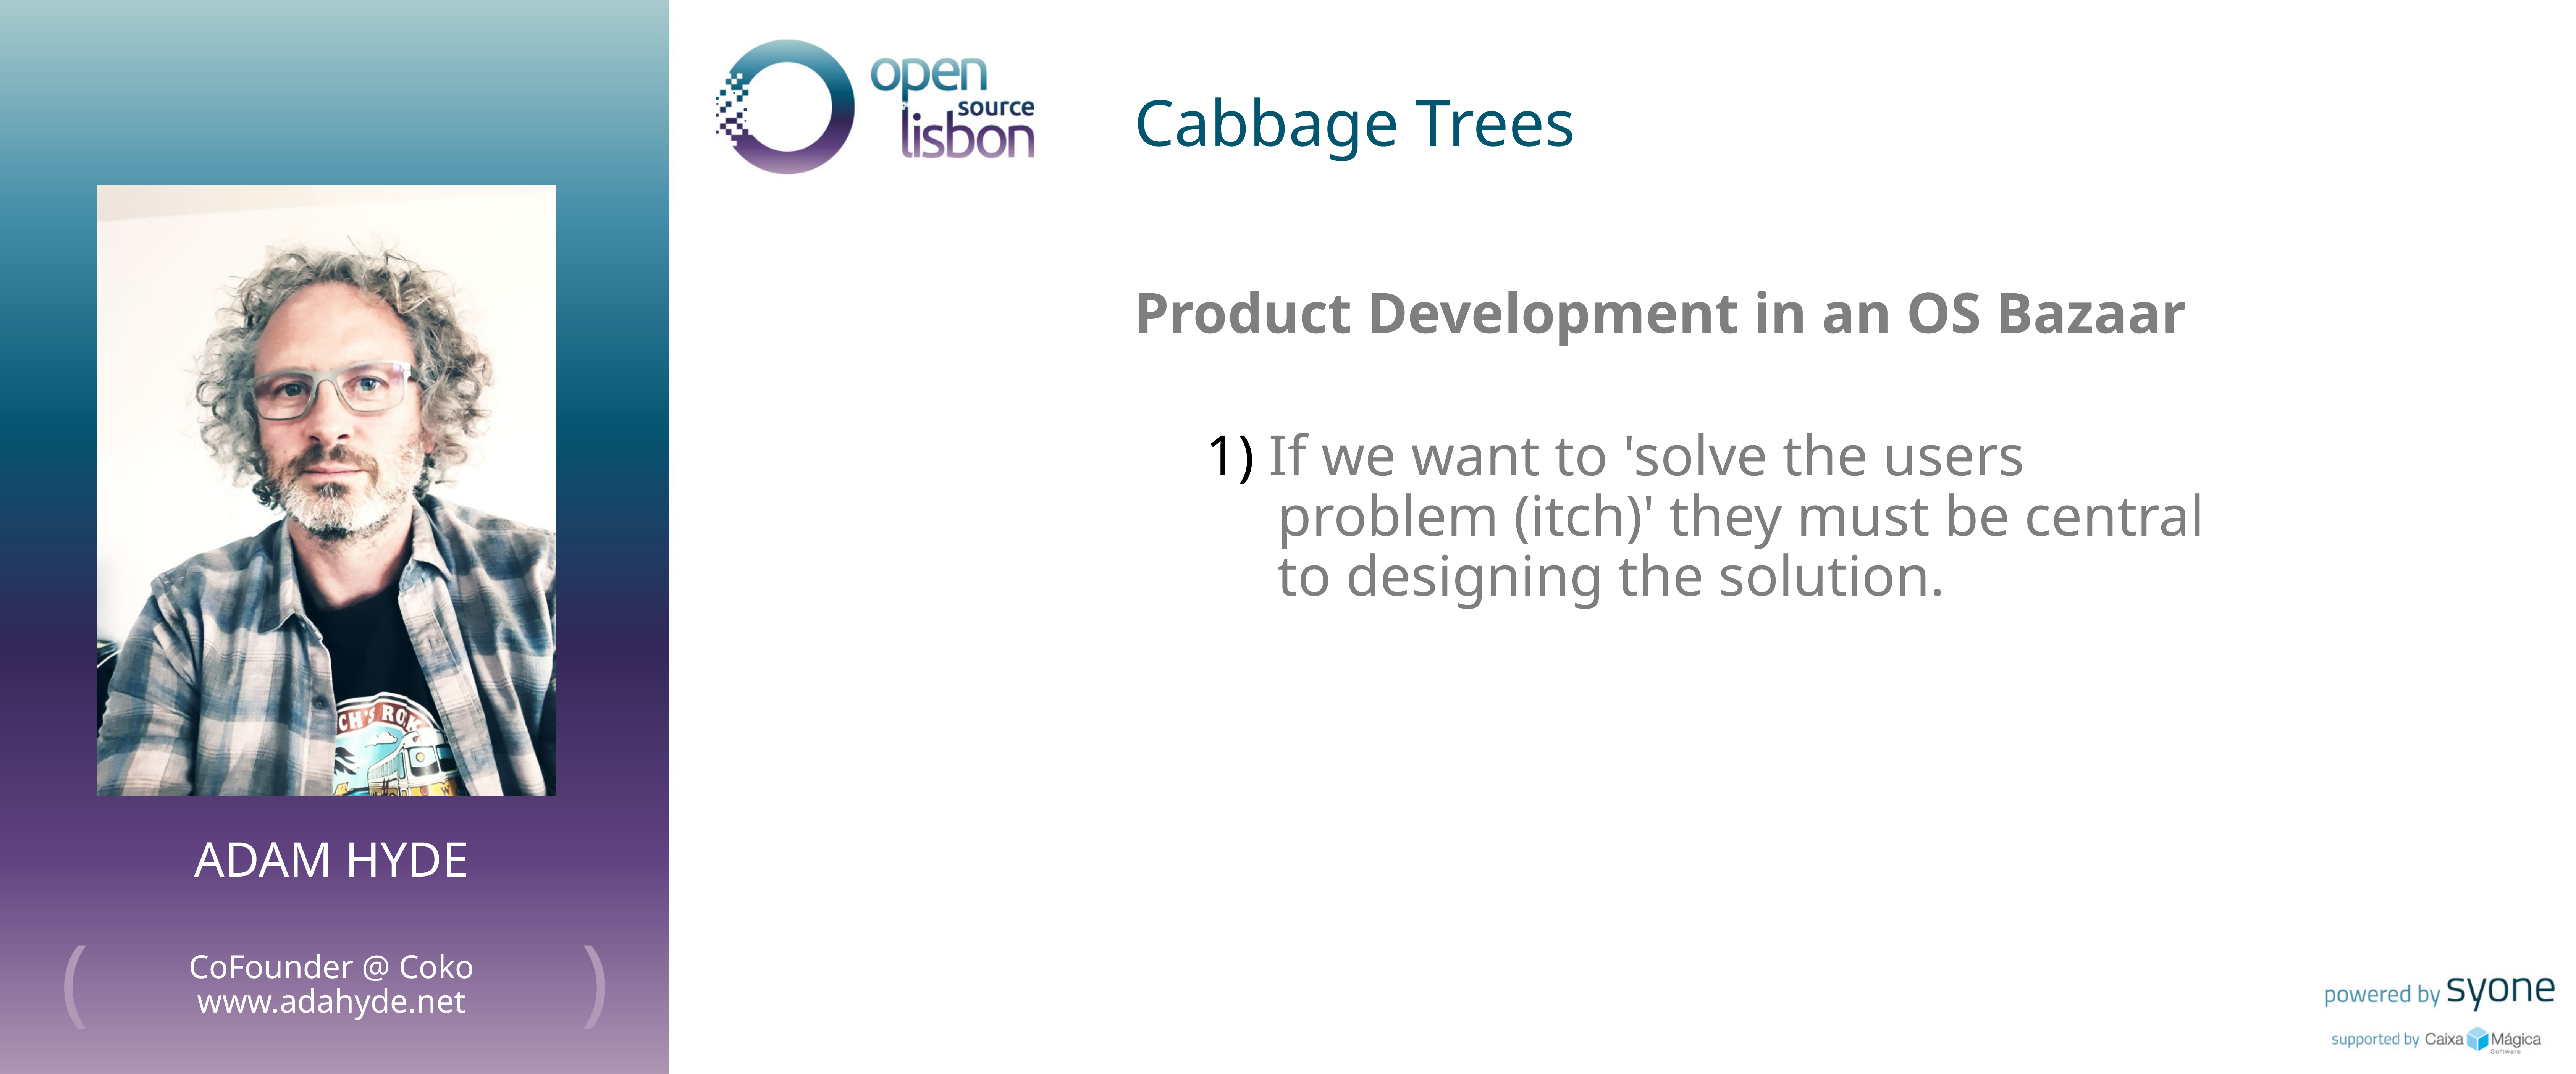

# Cabbage Trees
Product Development in an OS Bazaar
 If we want to 'solve the users problem (itch)' they must be central to designing the solution.